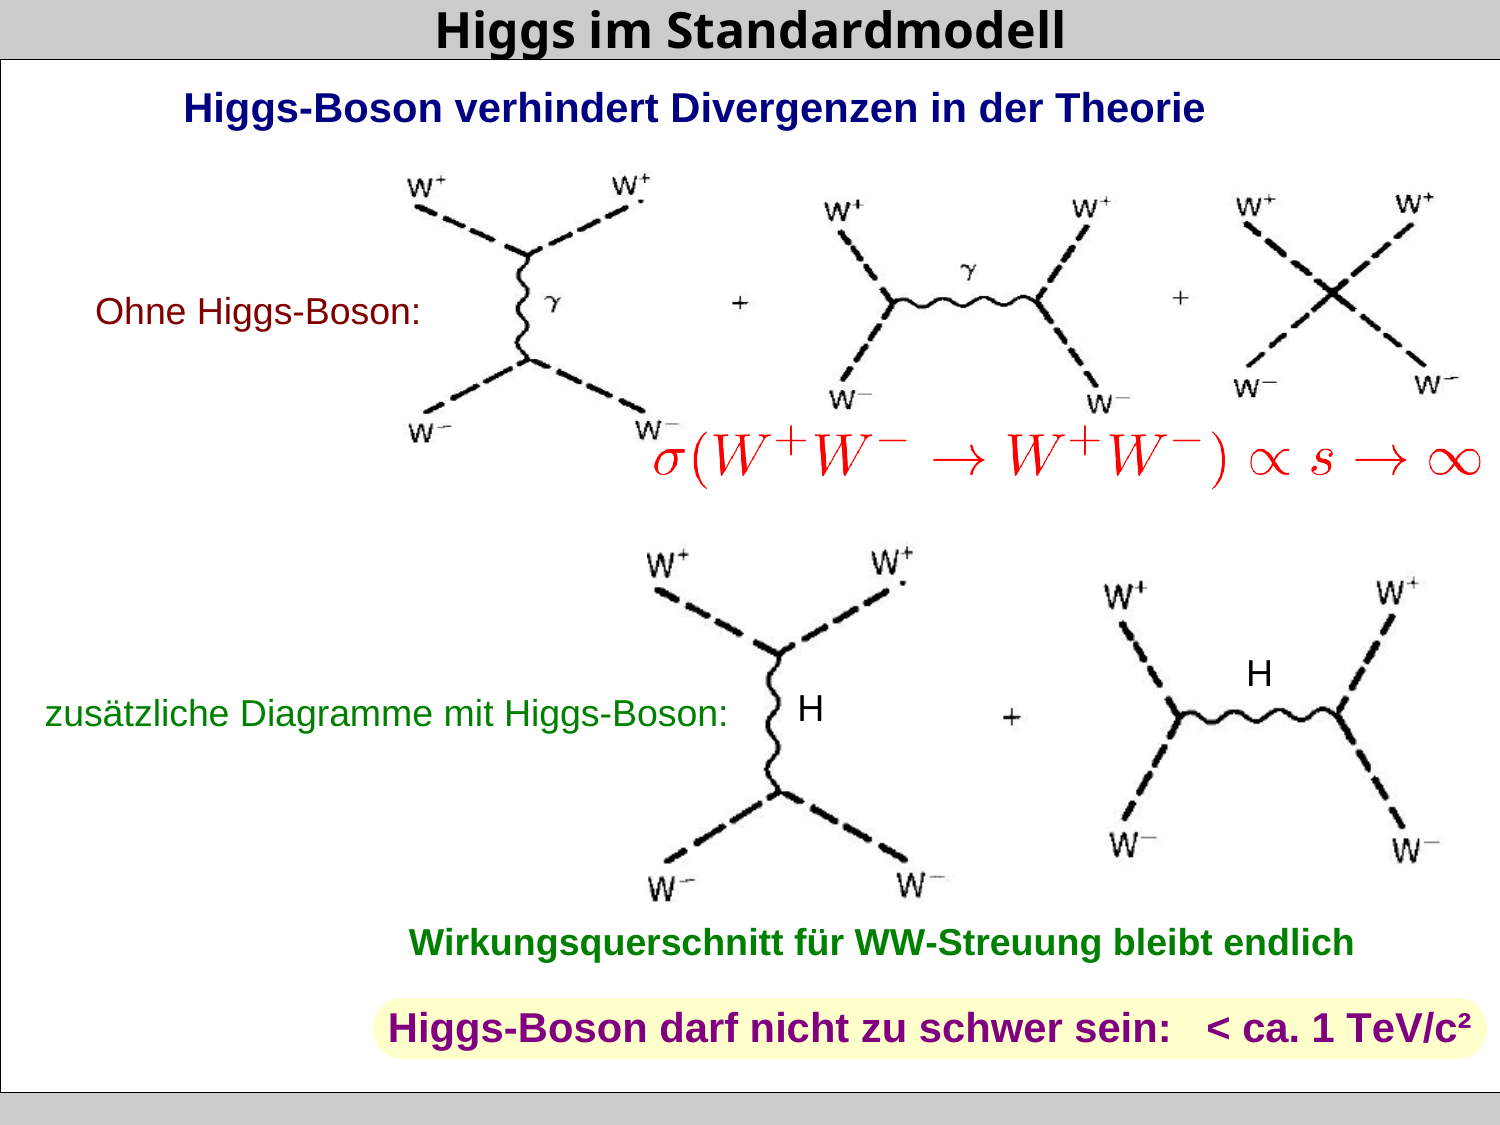

# Higgs im Standardmodell
Higgs-Boson verhindert Divergenzen in der Theorie
Ohne Higgs-Boson:
H
H
zusätzliche Diagramme mit Higgs-Boson:
Wirkungsquerschnitt für WW-Streuung bleibt endlich
Higgs-Boson darf nicht zu schwer sein: < ca. 1 TeV/c²